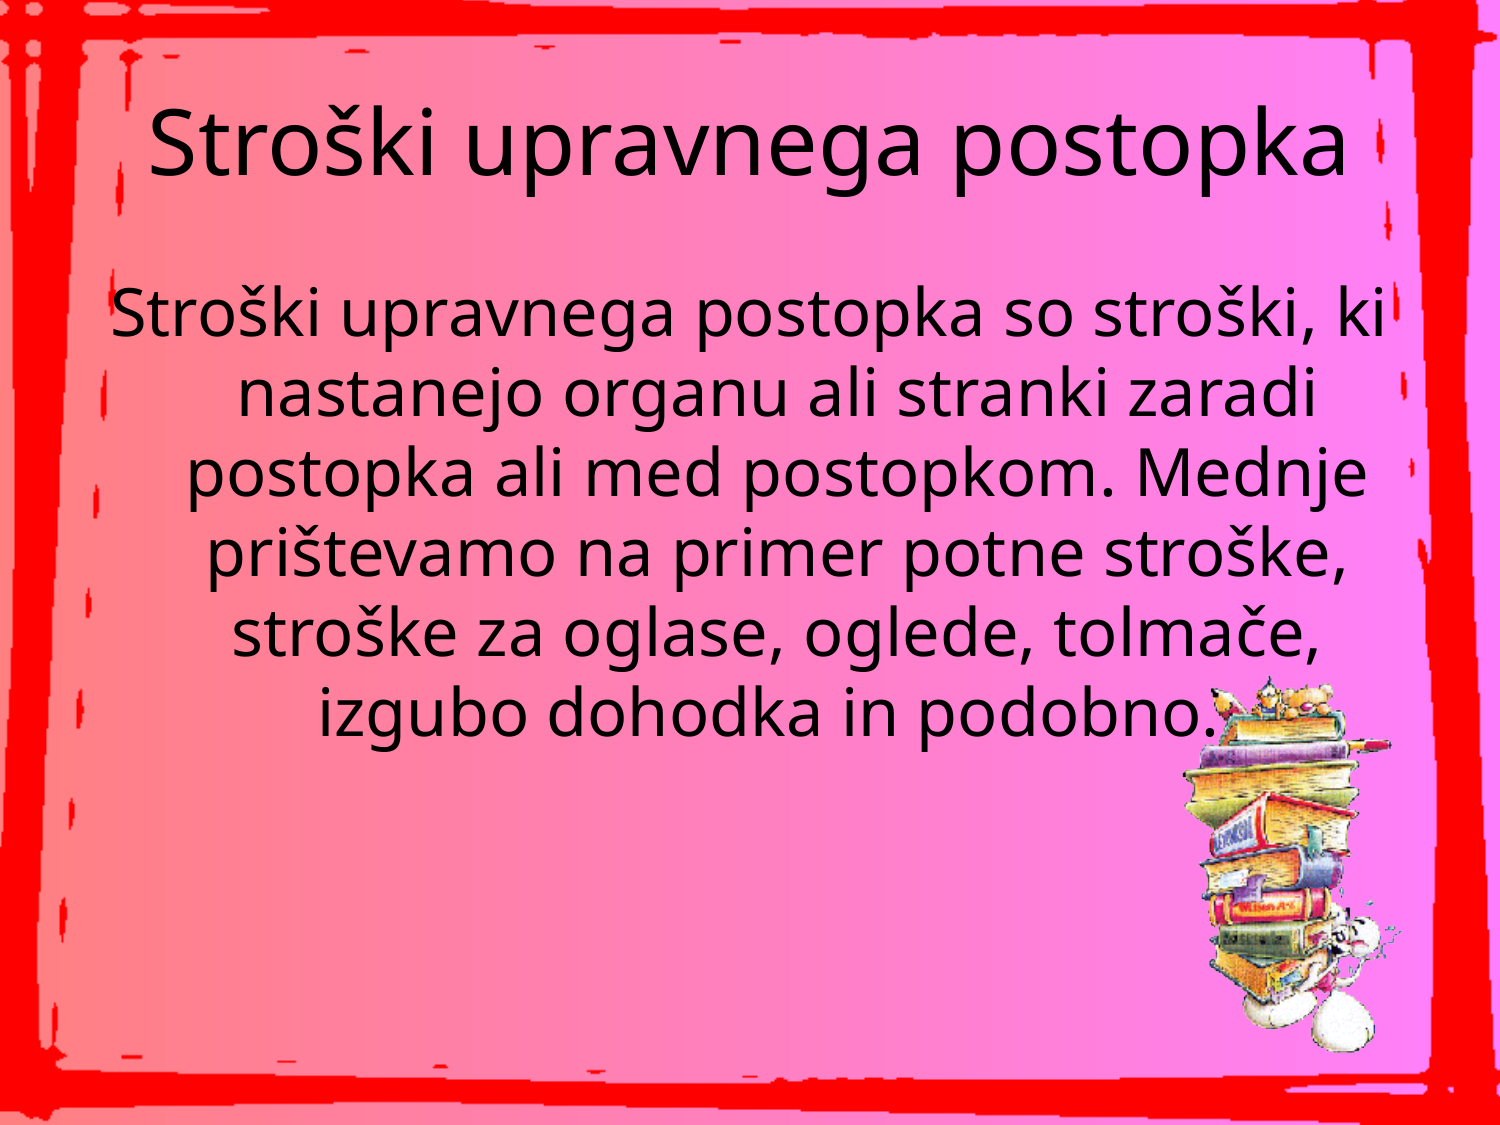

# Stroški upravnega postopka
Stroški upravnega postopka so stroški, ki nastanejo organu ali stranki zaradi postopka ali med postopkom. Mednje prištevamo na primer potne stroške, stroške za oglase, oglede, tolmače, izgubo dohodka in podobno.